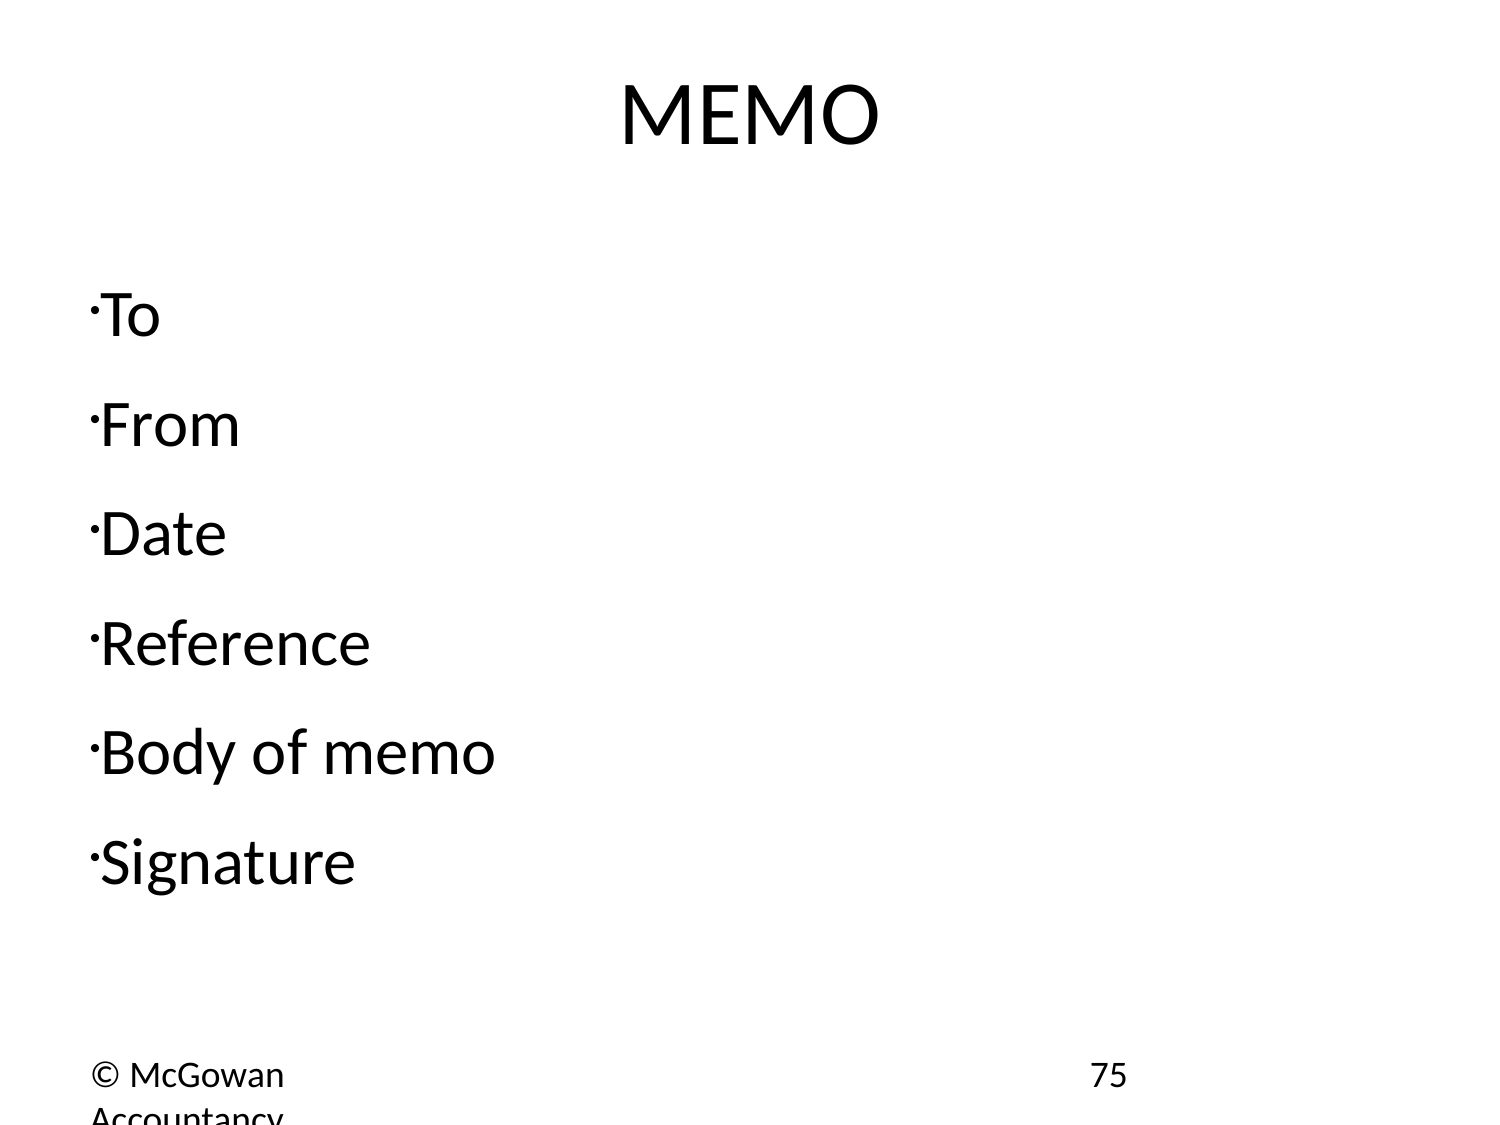

# MEMO
To
From
Date
Reference
Body of memo
Signature
© McGowan Accountancy Services
75